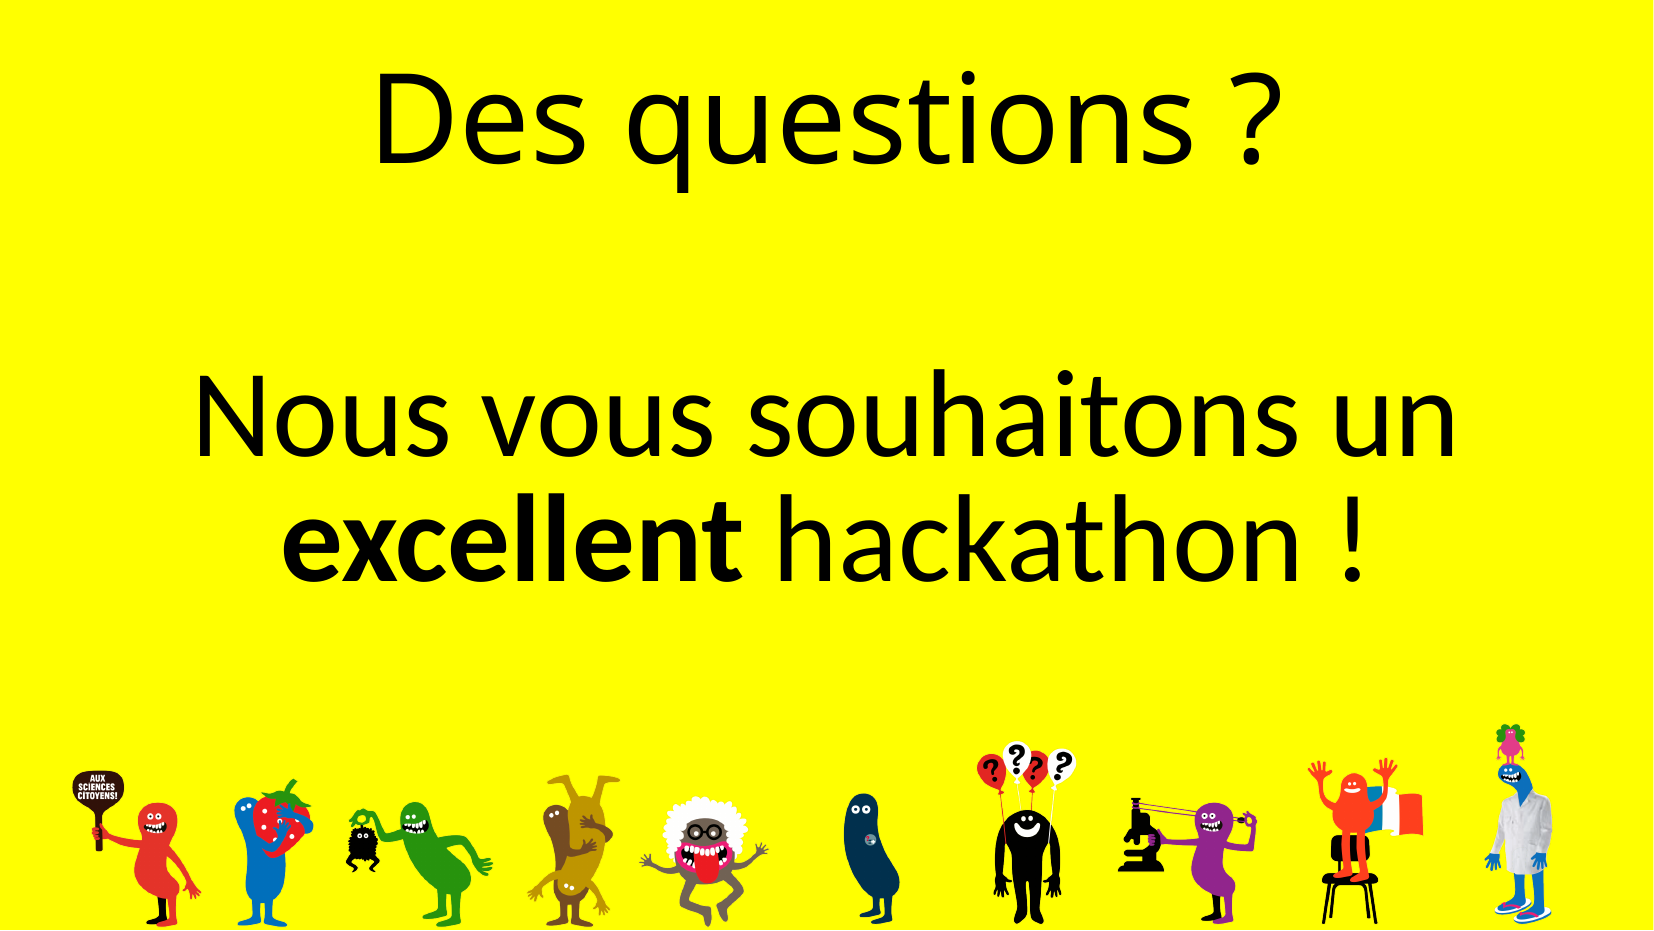

# Des questions ?
Nous vous souhaitons un excellent hackathon !